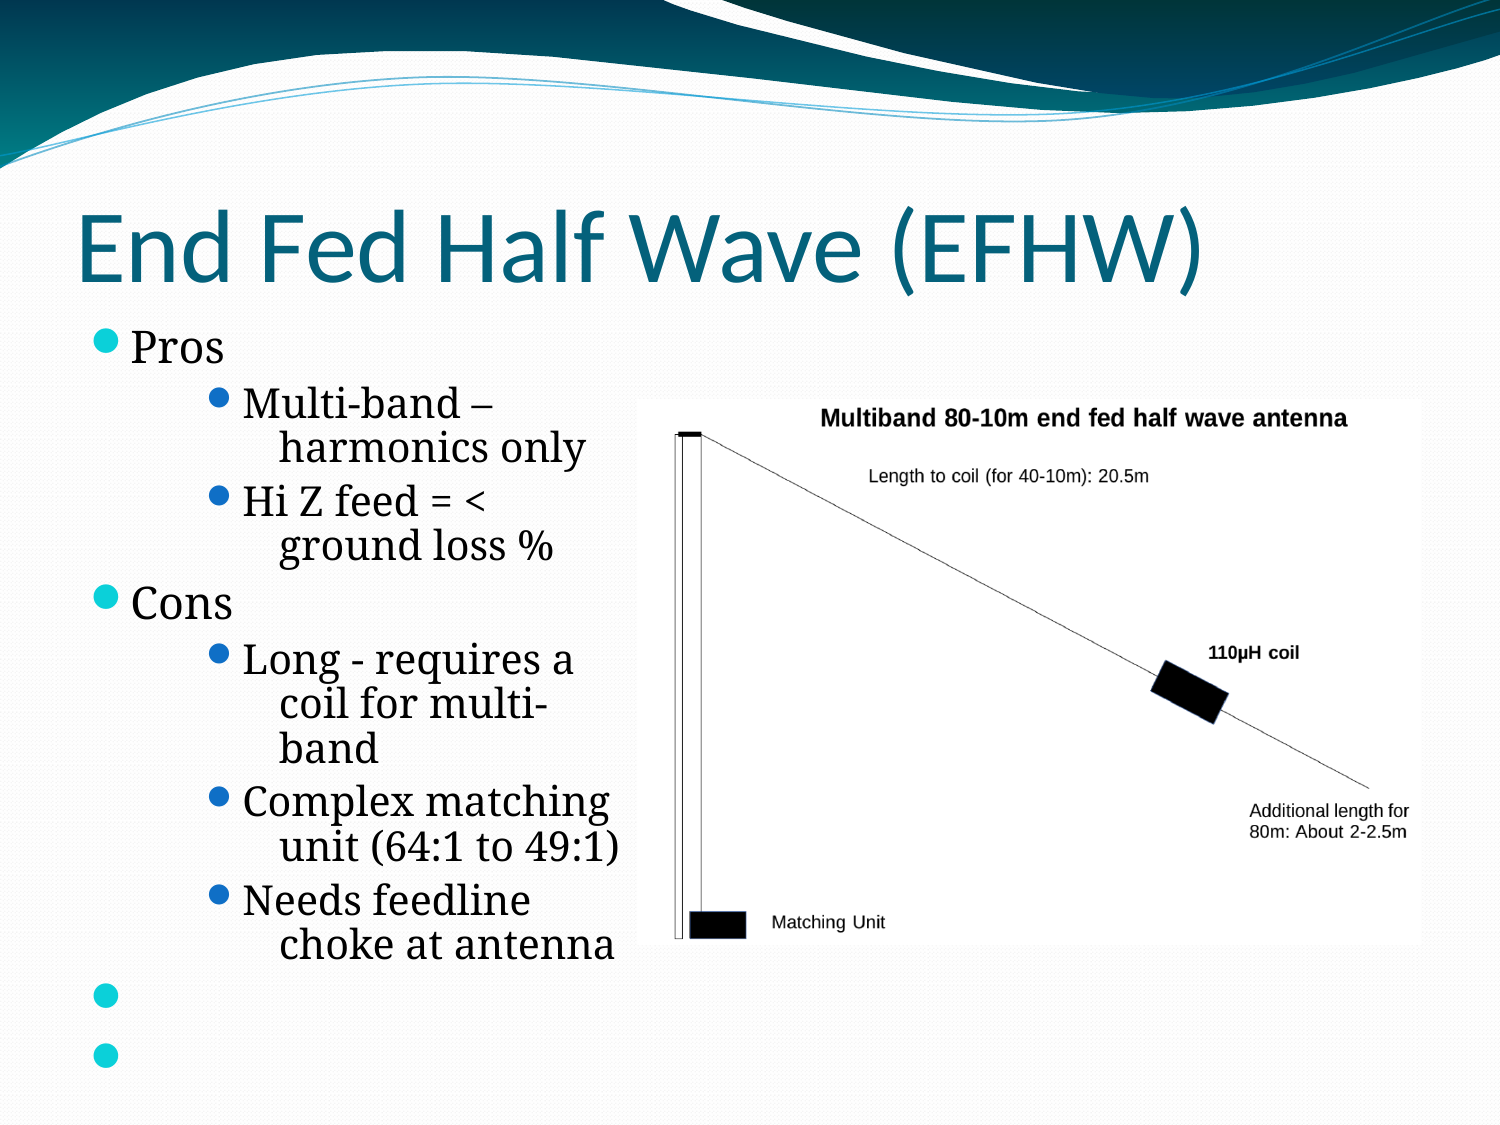

# End Fed Half Wave (EFHW)
Pros
Multi-band – harmonics only
Hi Z feed = < ground loss %
Cons
Long - requires a coil for multi-band
Complex matching unit (64:1 to 49:1)
Needs feedline choke at antenna